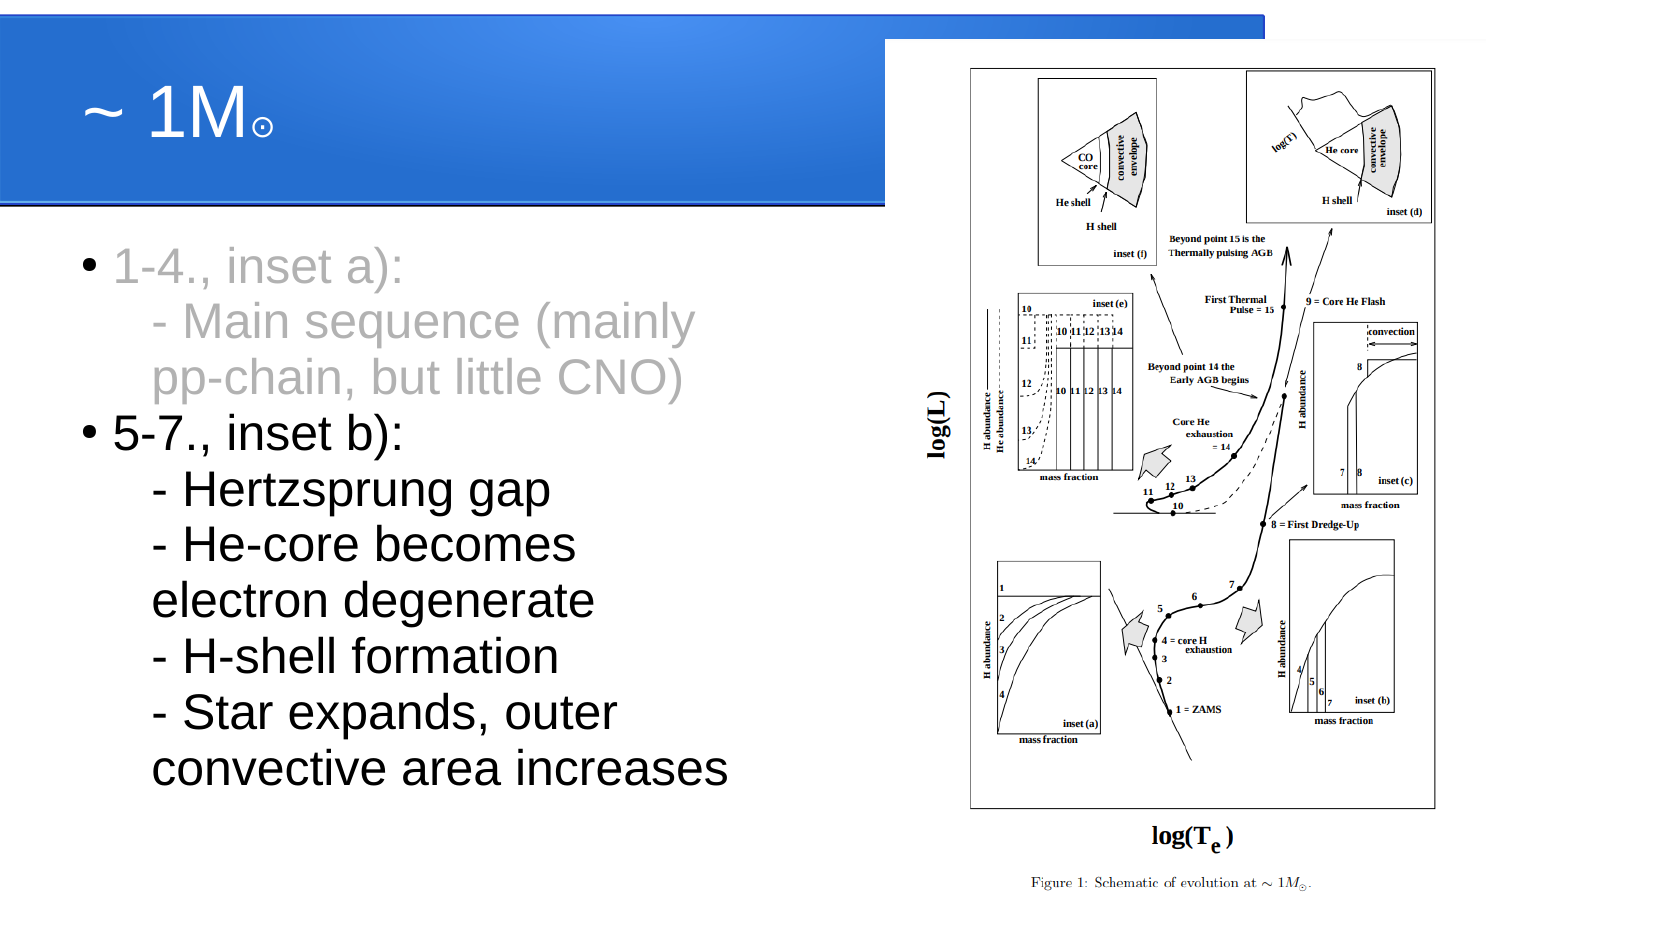

# ~ 1M⊙
 1-4., inset a):
- Main sequence (mainly pp-chain, but little CNO)
 5-7., inset b):
- Hertzsprung gap
- He-core becomes electron degenerate
- H-shell formation
- Star expands, outer convective area increases